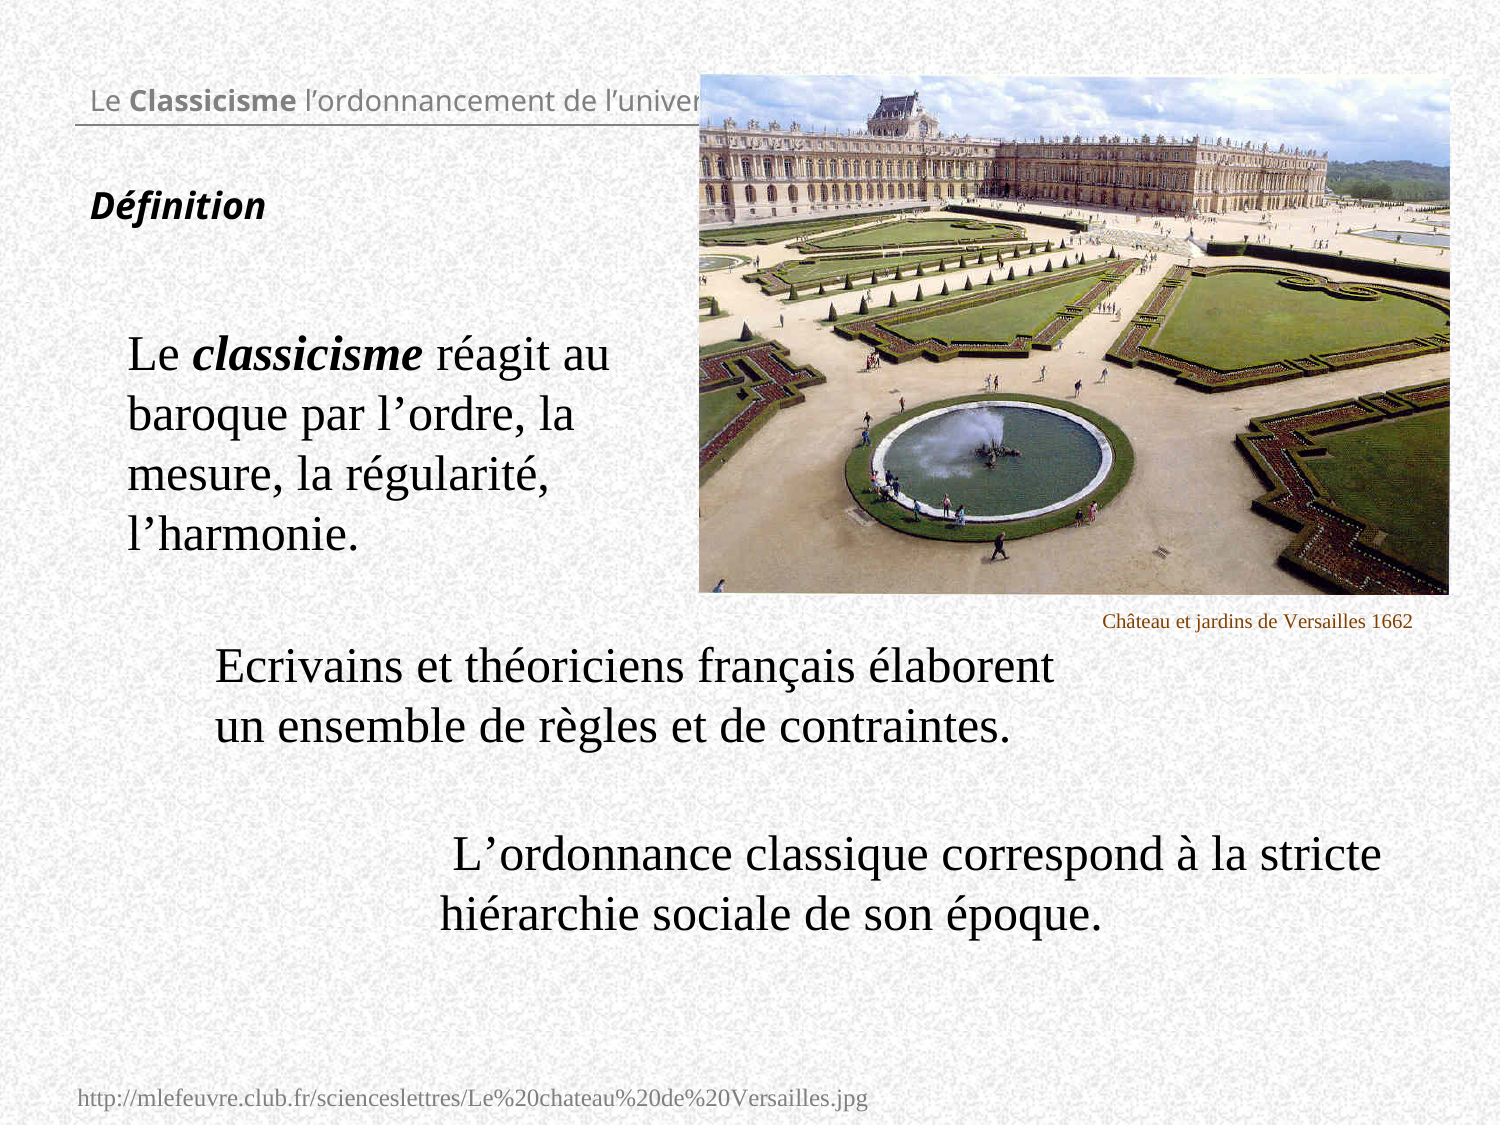

Le Classicisme l’ordonnancement de l’univers
Définition
Le classicisme réagit au baroque par l’ordre, la mesure, la régularité, l’harmonie.
Château et jardins de Versailles 1662
Ecrivains et théoriciens français élaborent un ensemble de règles et de contraintes.
 L’ordonnance classique correspond à la stricte hiérarchie sociale de son époque.
http://mlefeuvre.club.fr/scienceslettres/Le%20chateau%20de%20Versailles.jpg